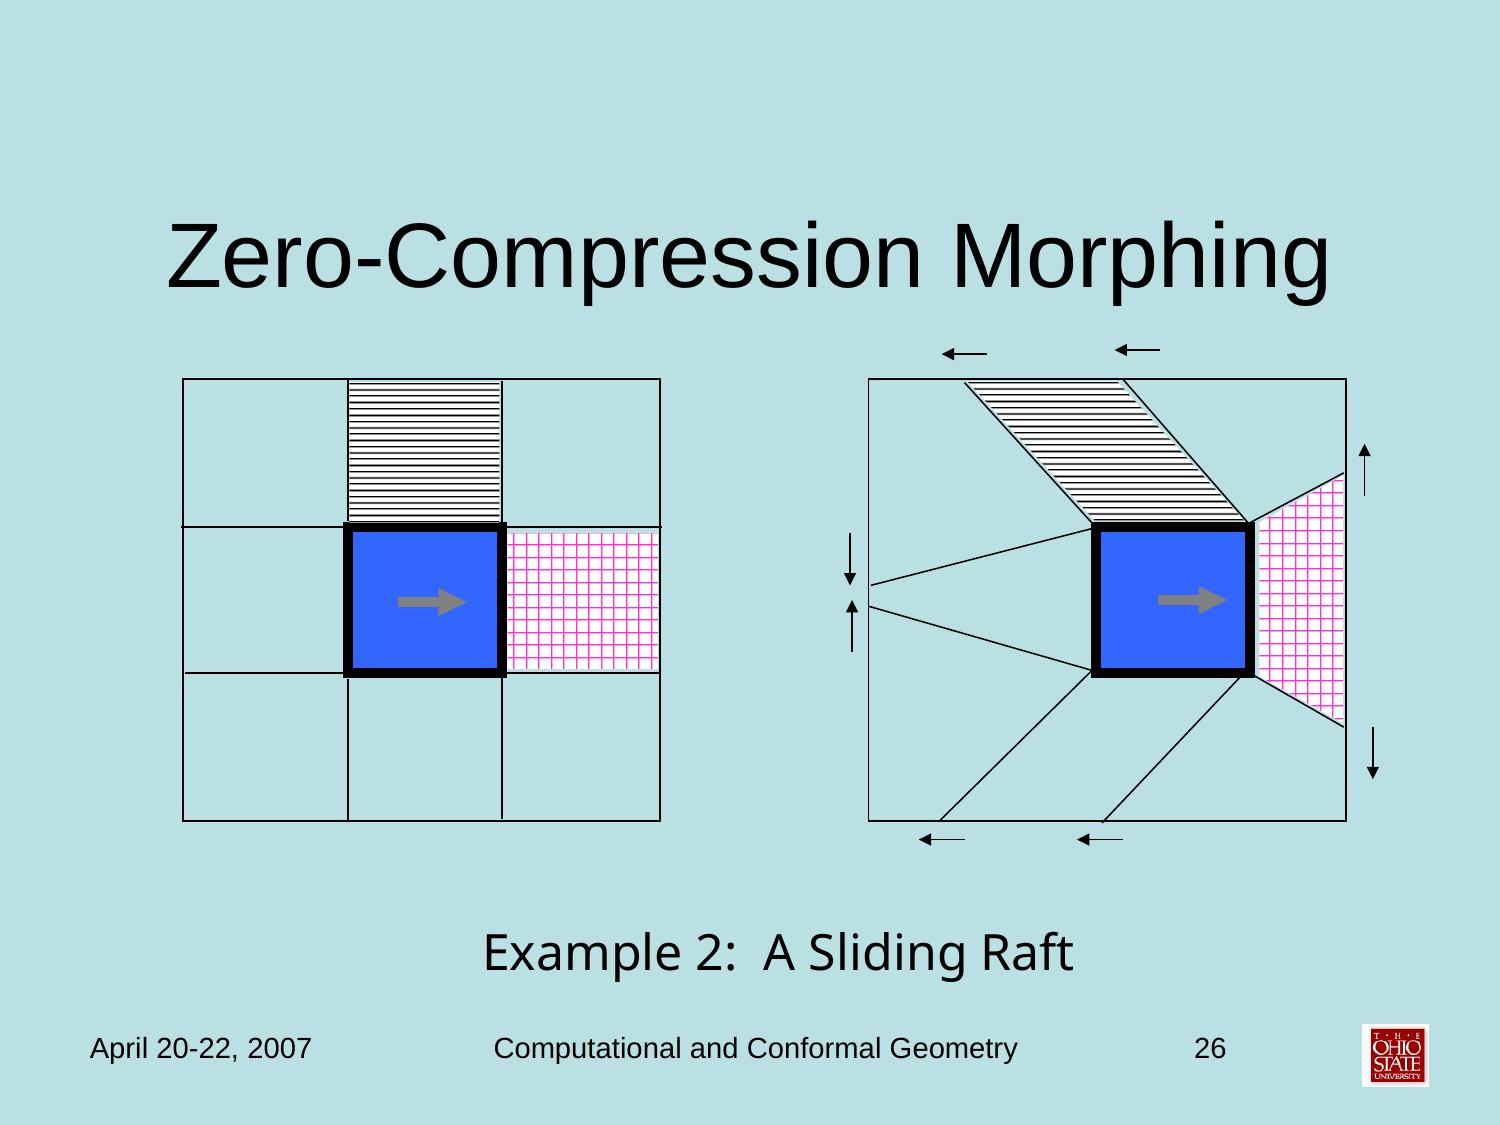

# Zero-Compression Morphing
Example 2: A Sliding Raft
April 20-22, 2007
Computational and Conformal Geometry
26